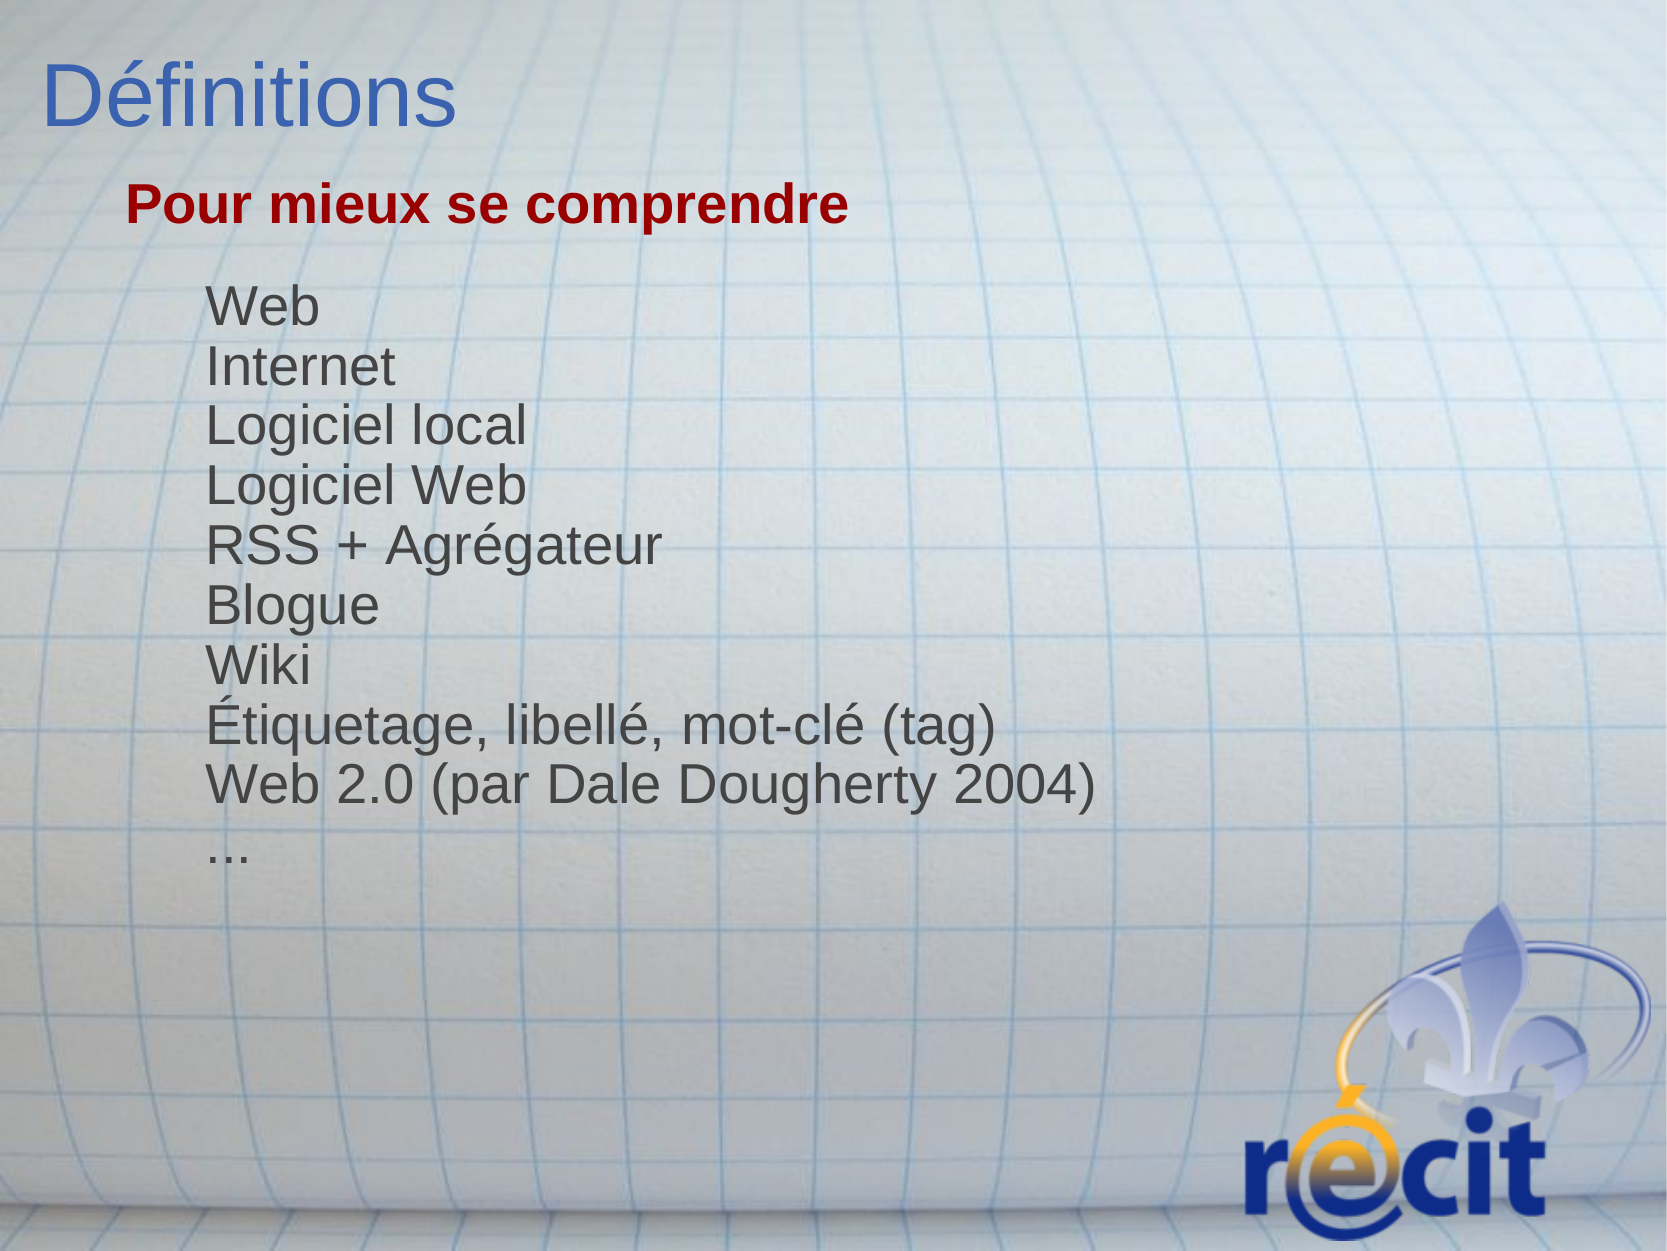

# Définitions
Pour mieux se comprendre
Web
Internet
Logiciel local
Logiciel Web
RSS + Agrégateur
Blogue
Wiki
Étiquetage, libellé, mot-clé (tag)‏
Web 2.0 (par Dale Dougherty 2004)‏
...